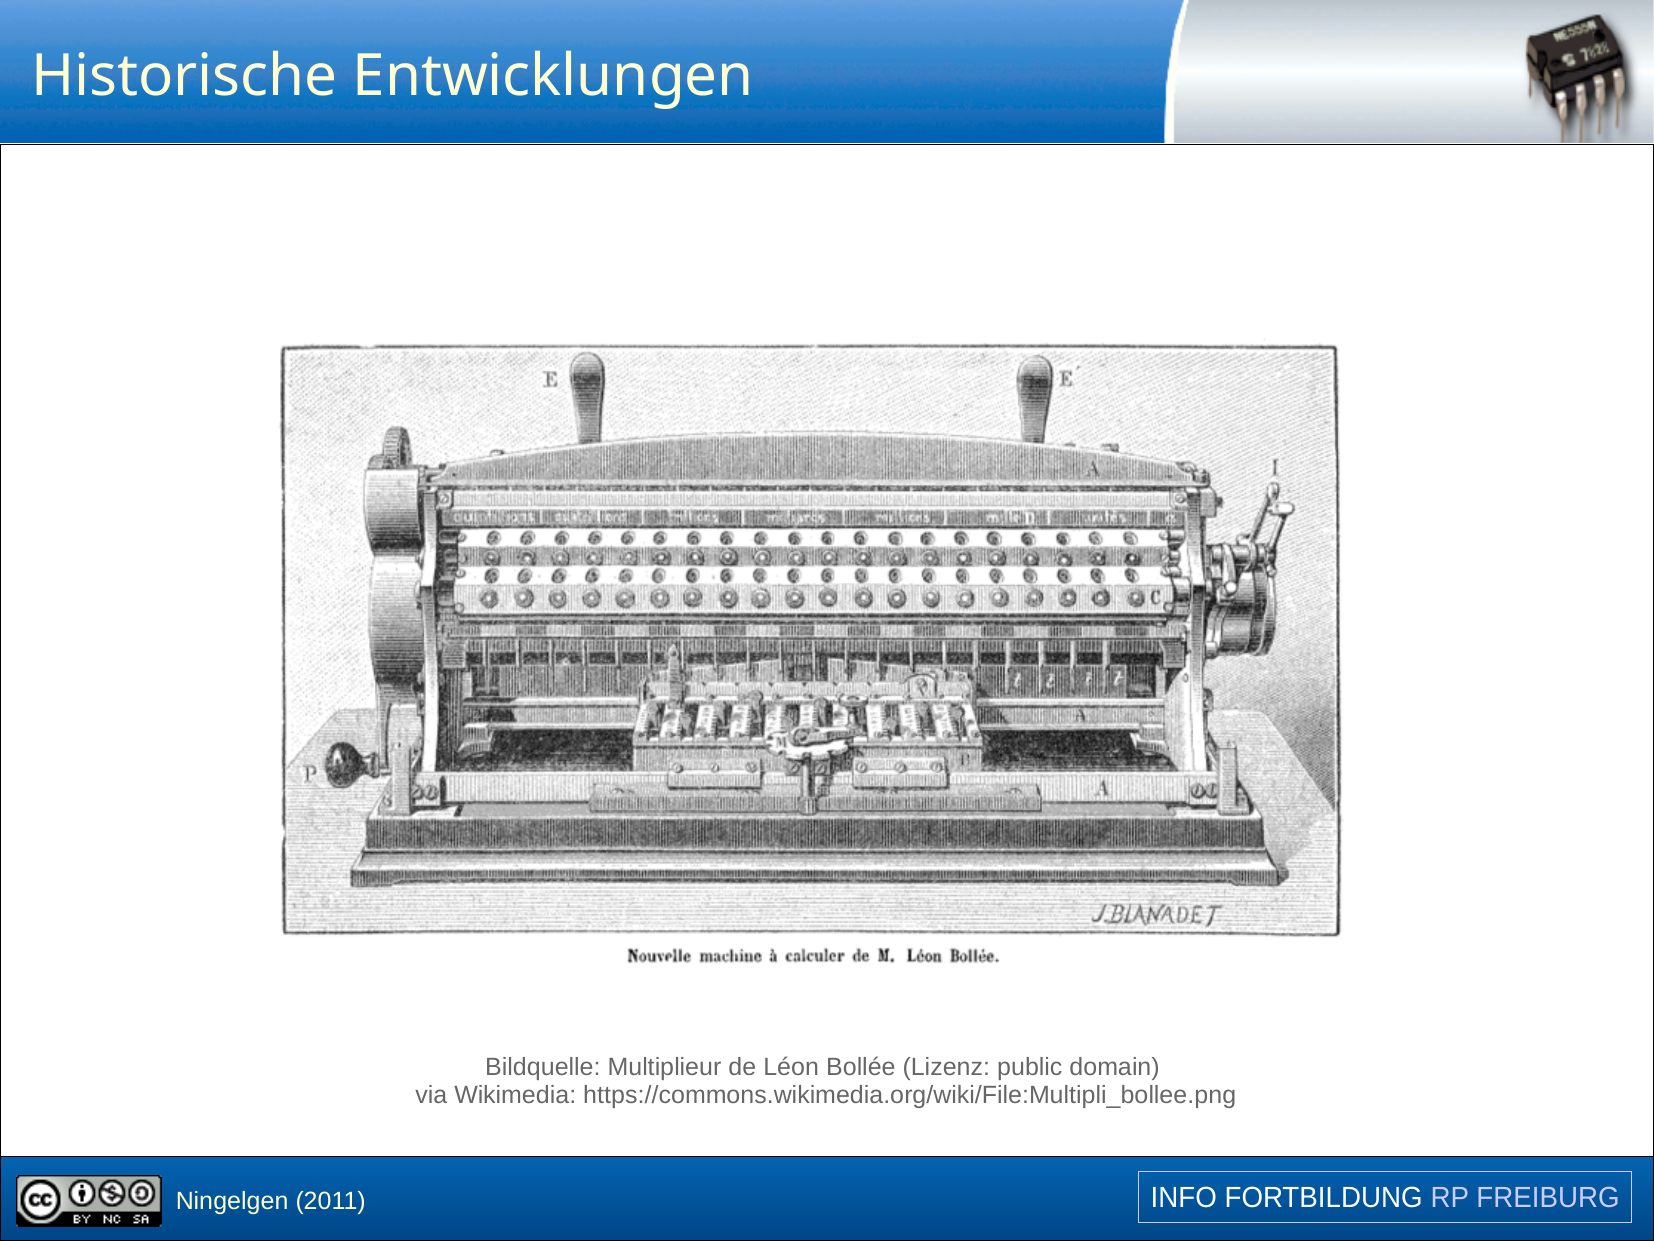

# Historische Entwicklungen
Bildquelle: Multiplieur de Léon Bollée (Lizenz: public domain)
via Wikimedia: https://commons.wikimedia.org/wiki/File:Multipli_bollee.png